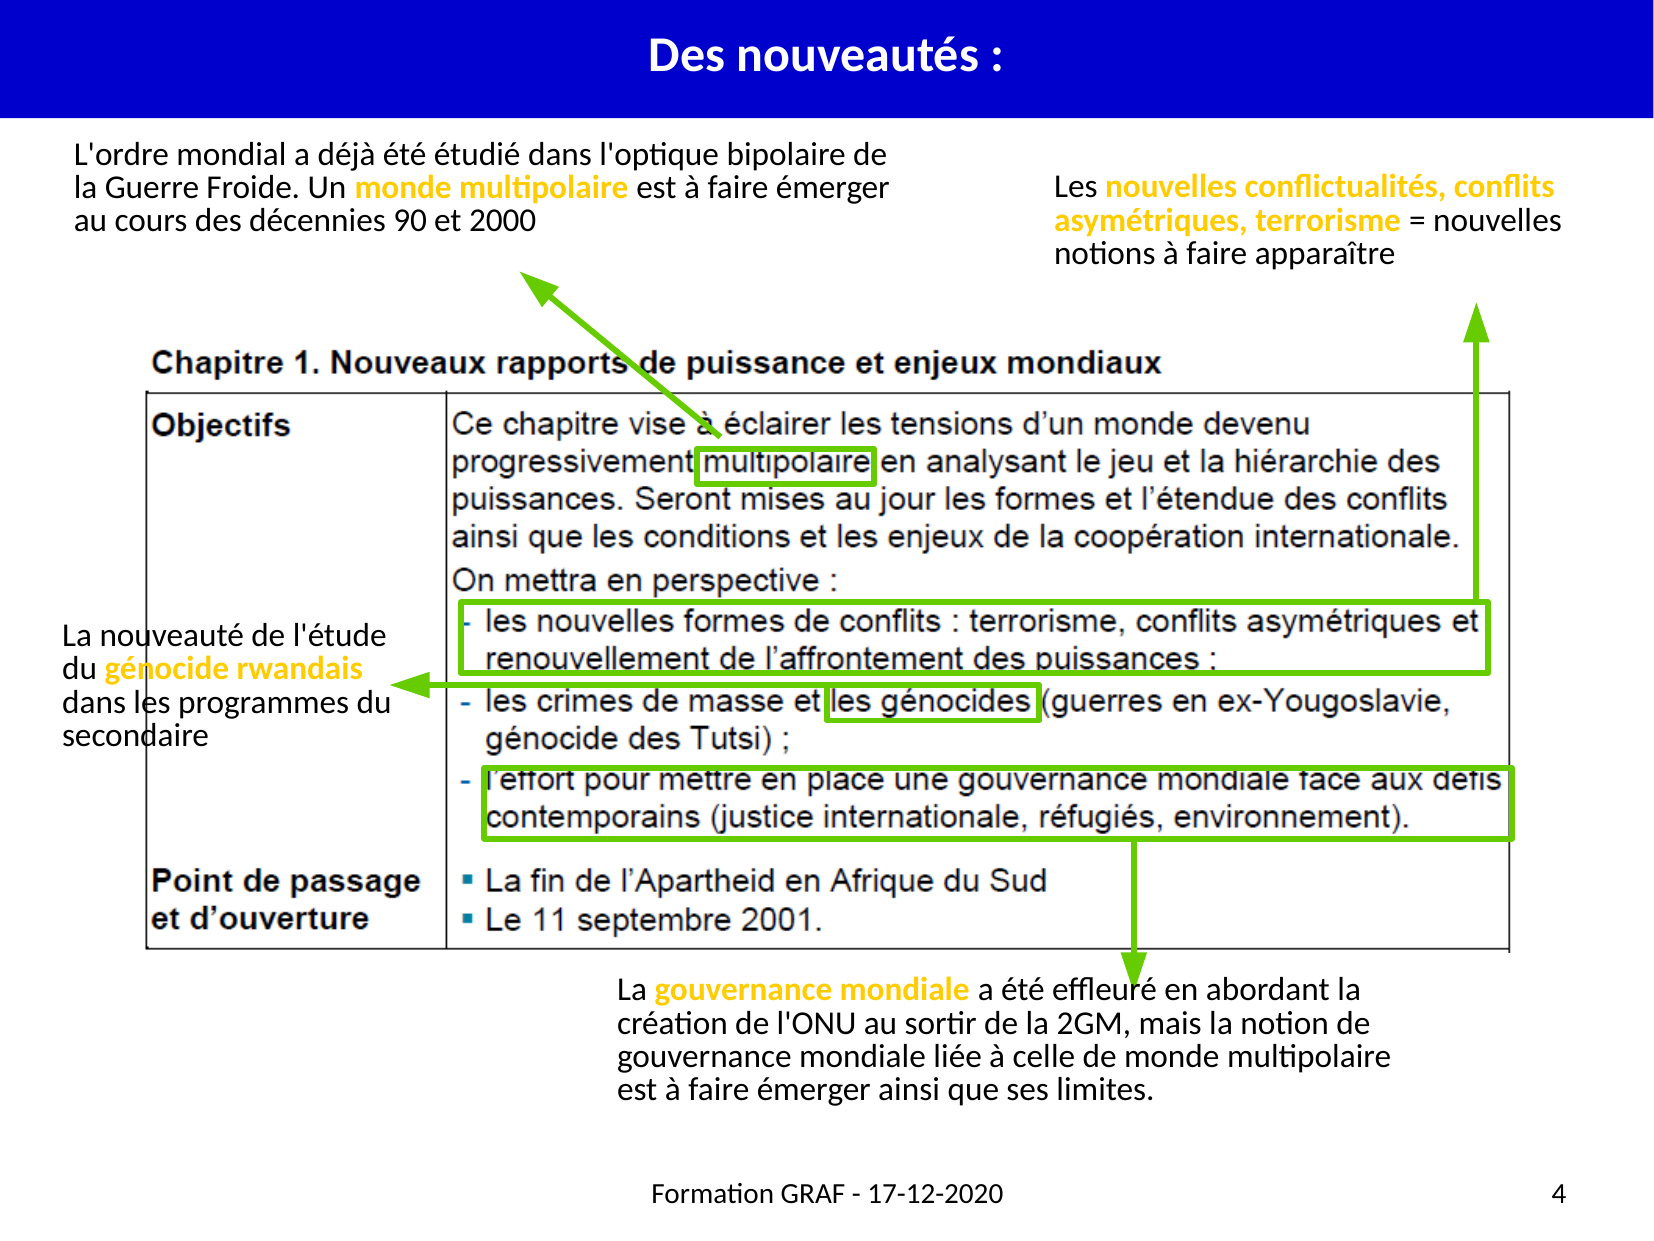

# Des nouveautés :
L'ordre mondial a déjà été étudié dans l'optique bipolaire de la Guerre Froide. Un monde multipolaire est à faire émerger au cours des décennies 90 et 2000
Les nouvelles conflictualités, conflits asymétriques, terrorisme = nouvelles notions à faire apparaître
La nouveauté de l'étude du génocide rwandais dans les programmes du secondaire
La gouvernance mondiale a été effleuré en abordant la création de l'ONU au sortir de la 2GM, mais la notion de gouvernance mondiale liée à celle de monde multipolaire est à faire émerger ainsi que ses limites.
4